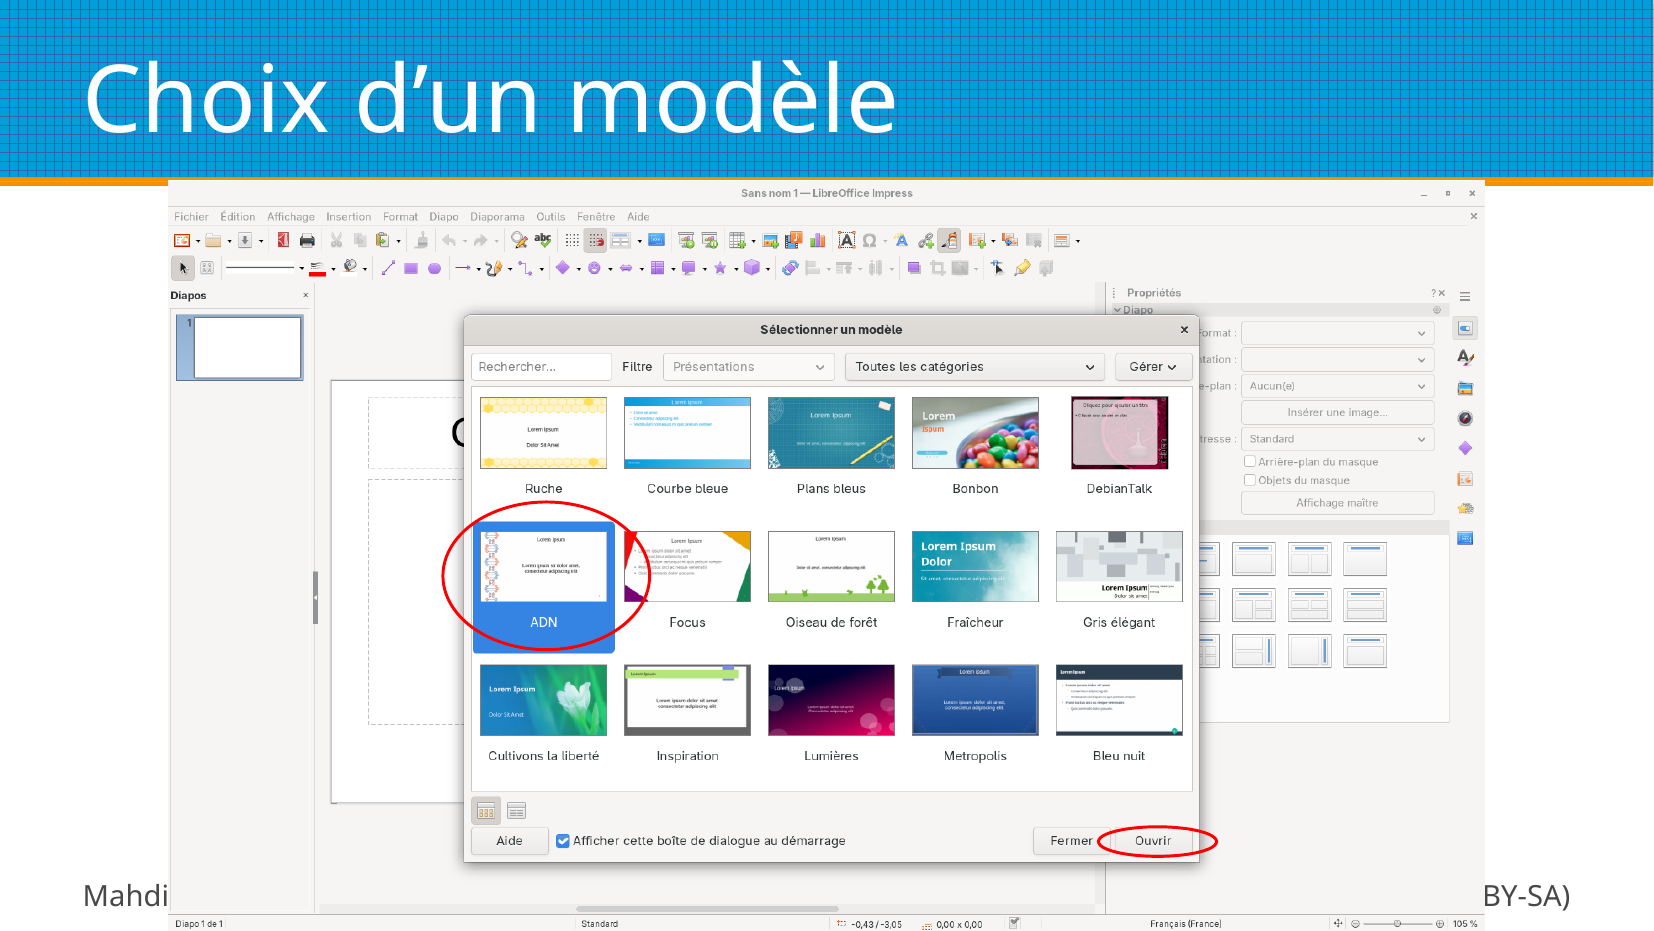

# Choix d’un modèle
Mahdia - 01/04/2026
12